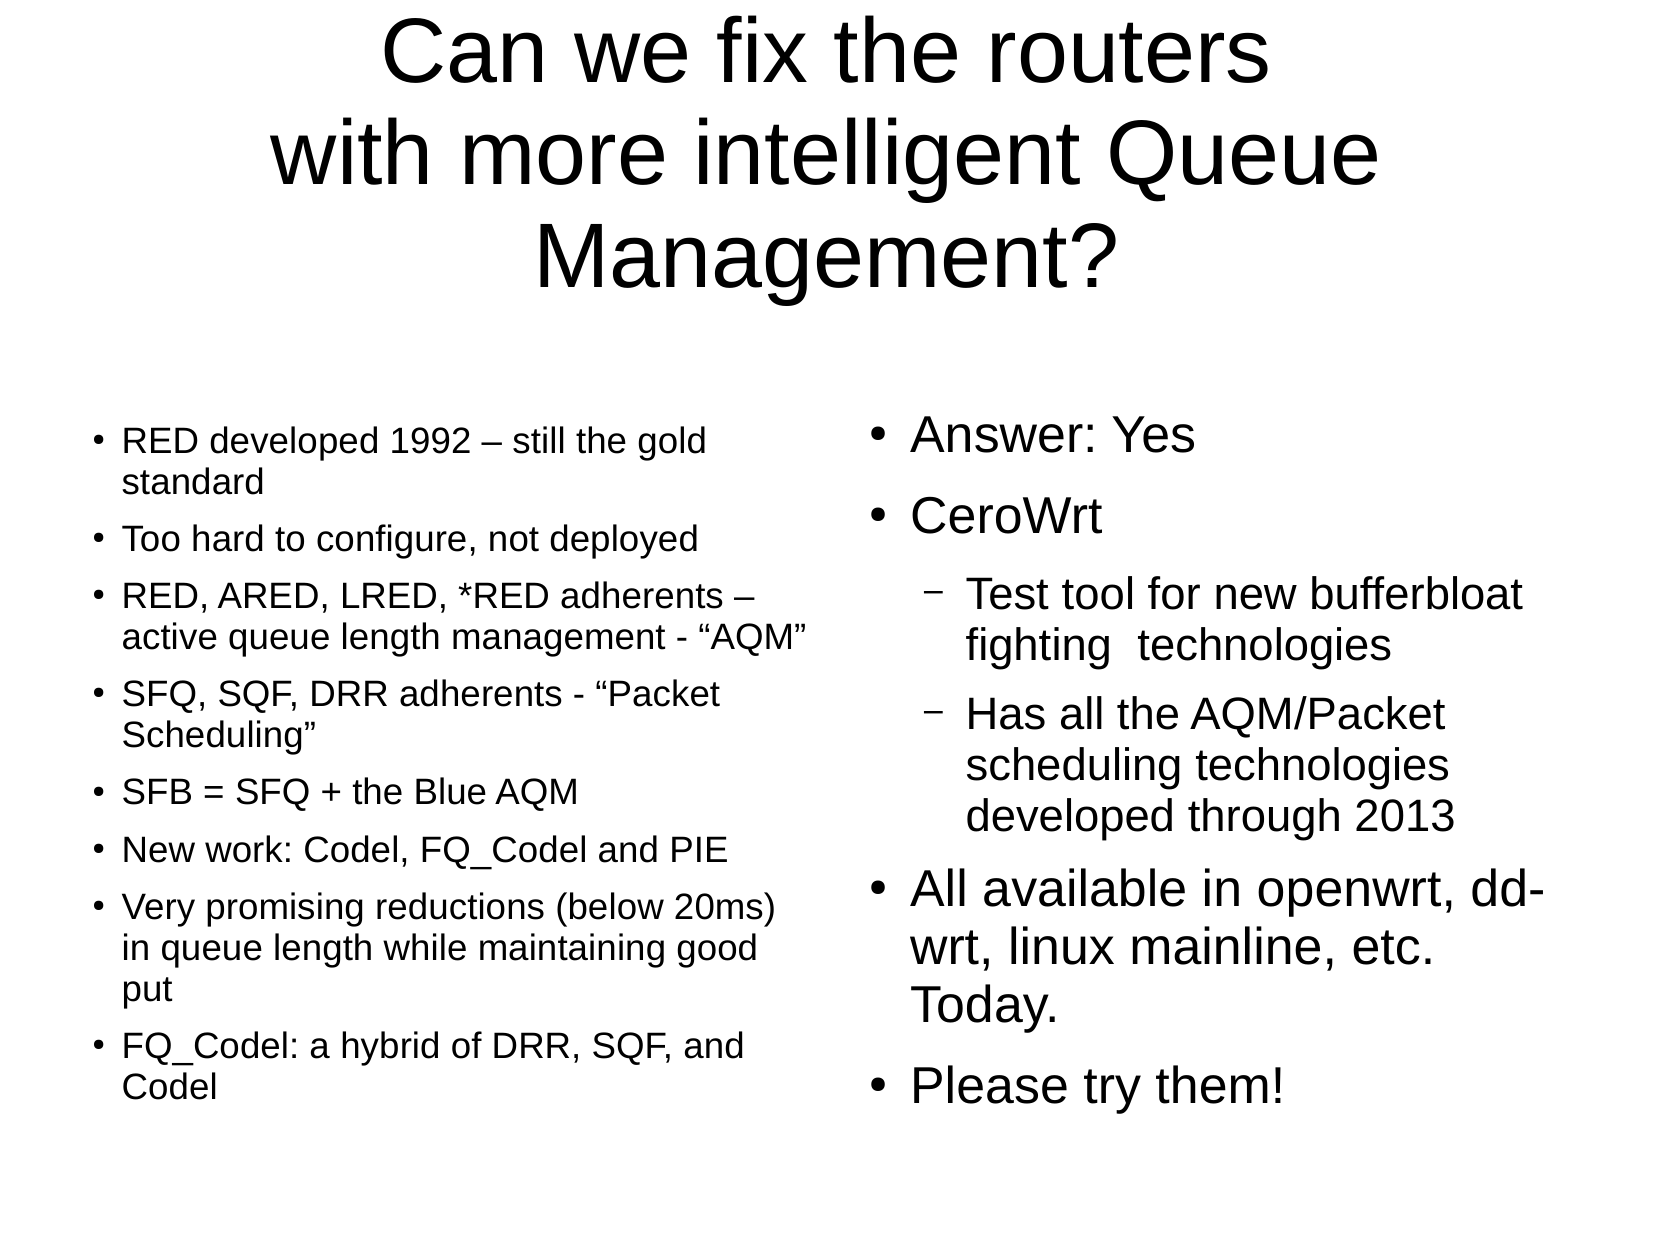

# Can we fix the routers with more intelligent Queue Management?
Answer: Yes
CeroWrt
Test tool for new bufferbloat fighting technologies
Has all the AQM/Packet scheduling technologies developed through 2013
All available in openwrt, dd-wrt, linux mainline, etc. Today.
Please try them!
RED developed 1992 – still the gold standard
Too hard to configure, not deployed
RED, ARED, LRED, *RED adherents – active queue length management - “AQM”
SFQ, SQF, DRR adherents - “Packet Scheduling”
SFB = SFQ + the Blue AQM
New work: Codel, FQ_Codel and PIE
Very promising reductions (below 20ms) in queue length while maintaining good put
FQ_Codel: a hybrid of DRR, SQF, and Codel